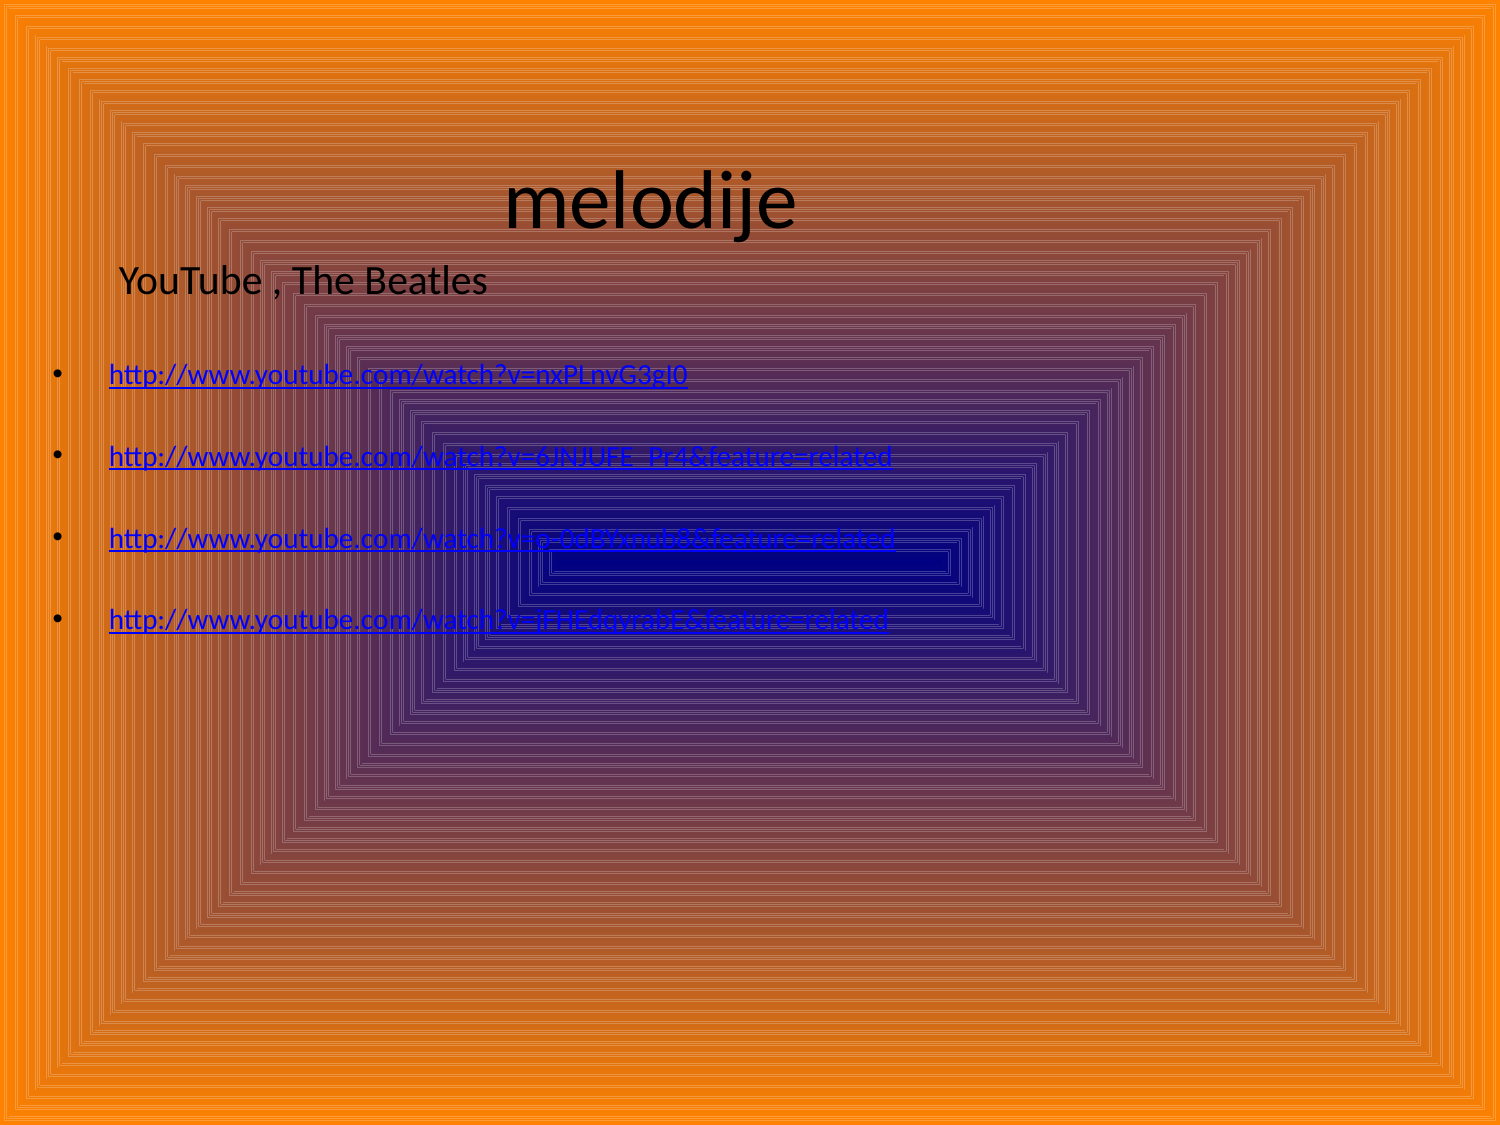

# melodije
 YouTube , The Beatles
http://www.youtube.com/watch?v=nxPLnvG3gI0
http://www.youtube.com/watch?v=6JNJUFE_Pr4&feature=related
http://www.youtube.com/watch?v=o-0dBYxnub8&feature=related
http://www.youtube.com/watch?v=jFHEdqyrabE&feature=related